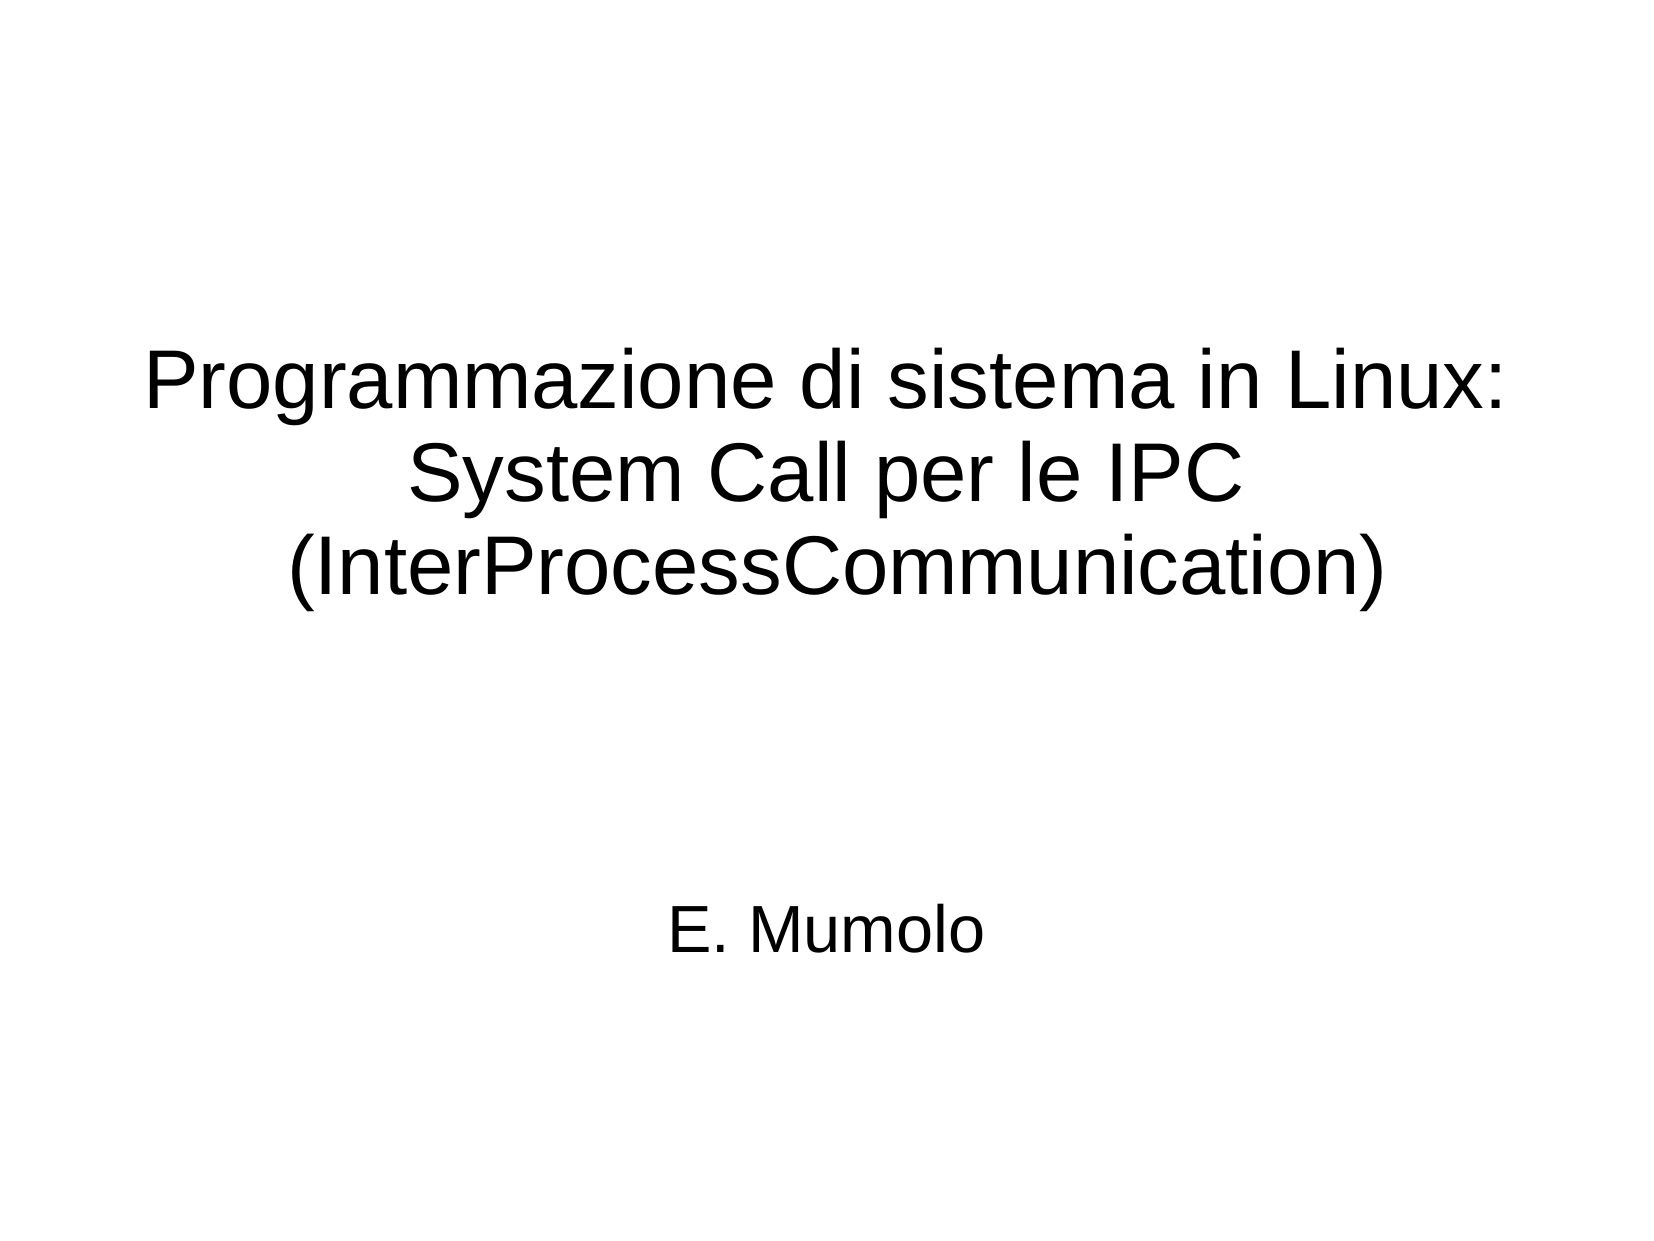

# Programmazione di sistema in Linux: System Call per le IPC
 (InterProcessCommunication)
E. Mumolo